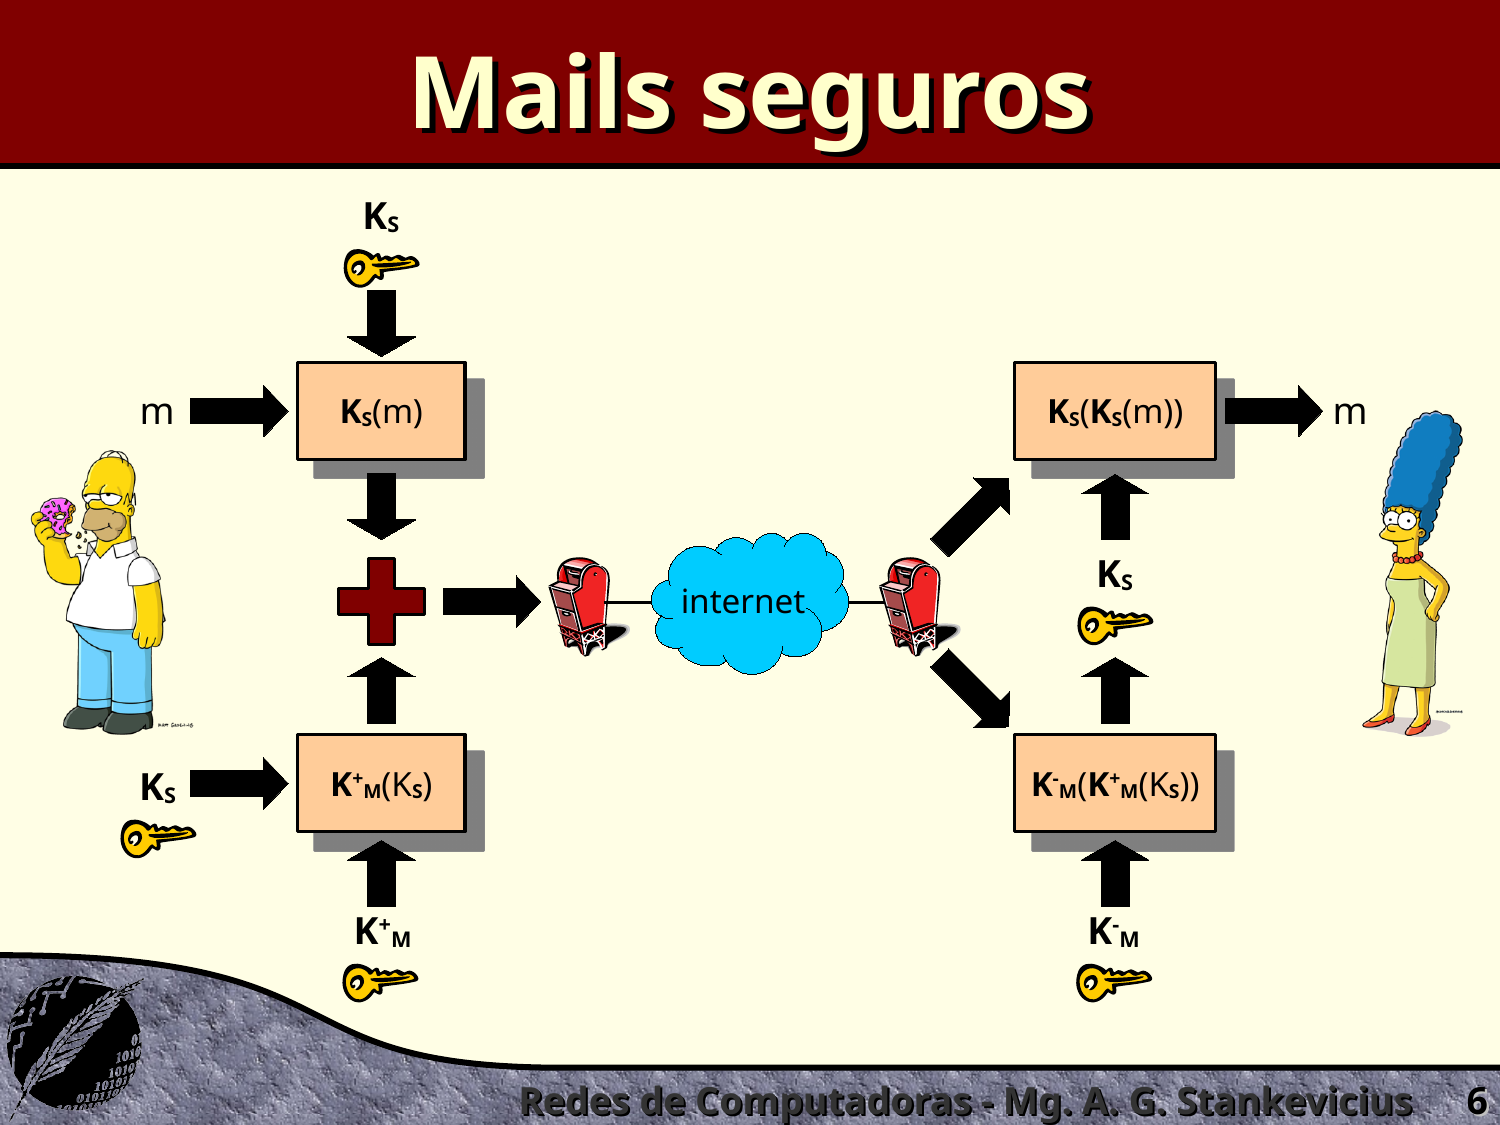

# Mails seguros
KS
KS(m)
KS(KS(m))
m
m
internet
KS
K+M(KS)
K-M(K+M(KS))
KS
K+M
K-M
6